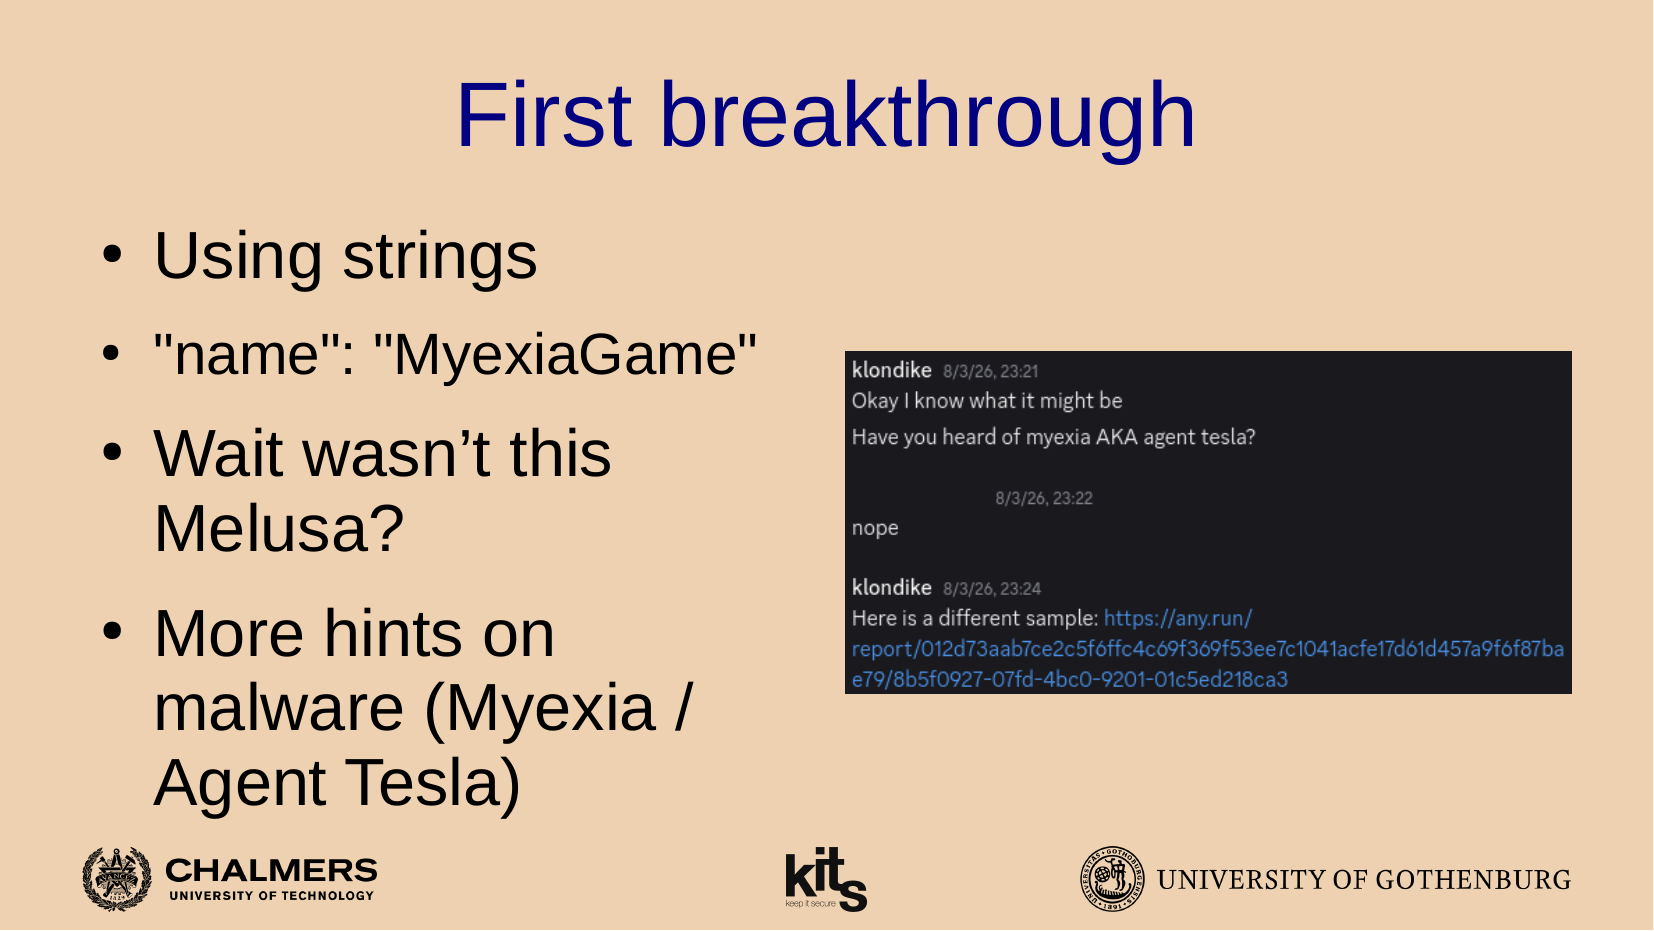

# First breakthrough
Using strings
"name": "MyexiaGame"
Wait wasn’t this Melusa?
More hints on malware (Myexia / Agent Tesla)